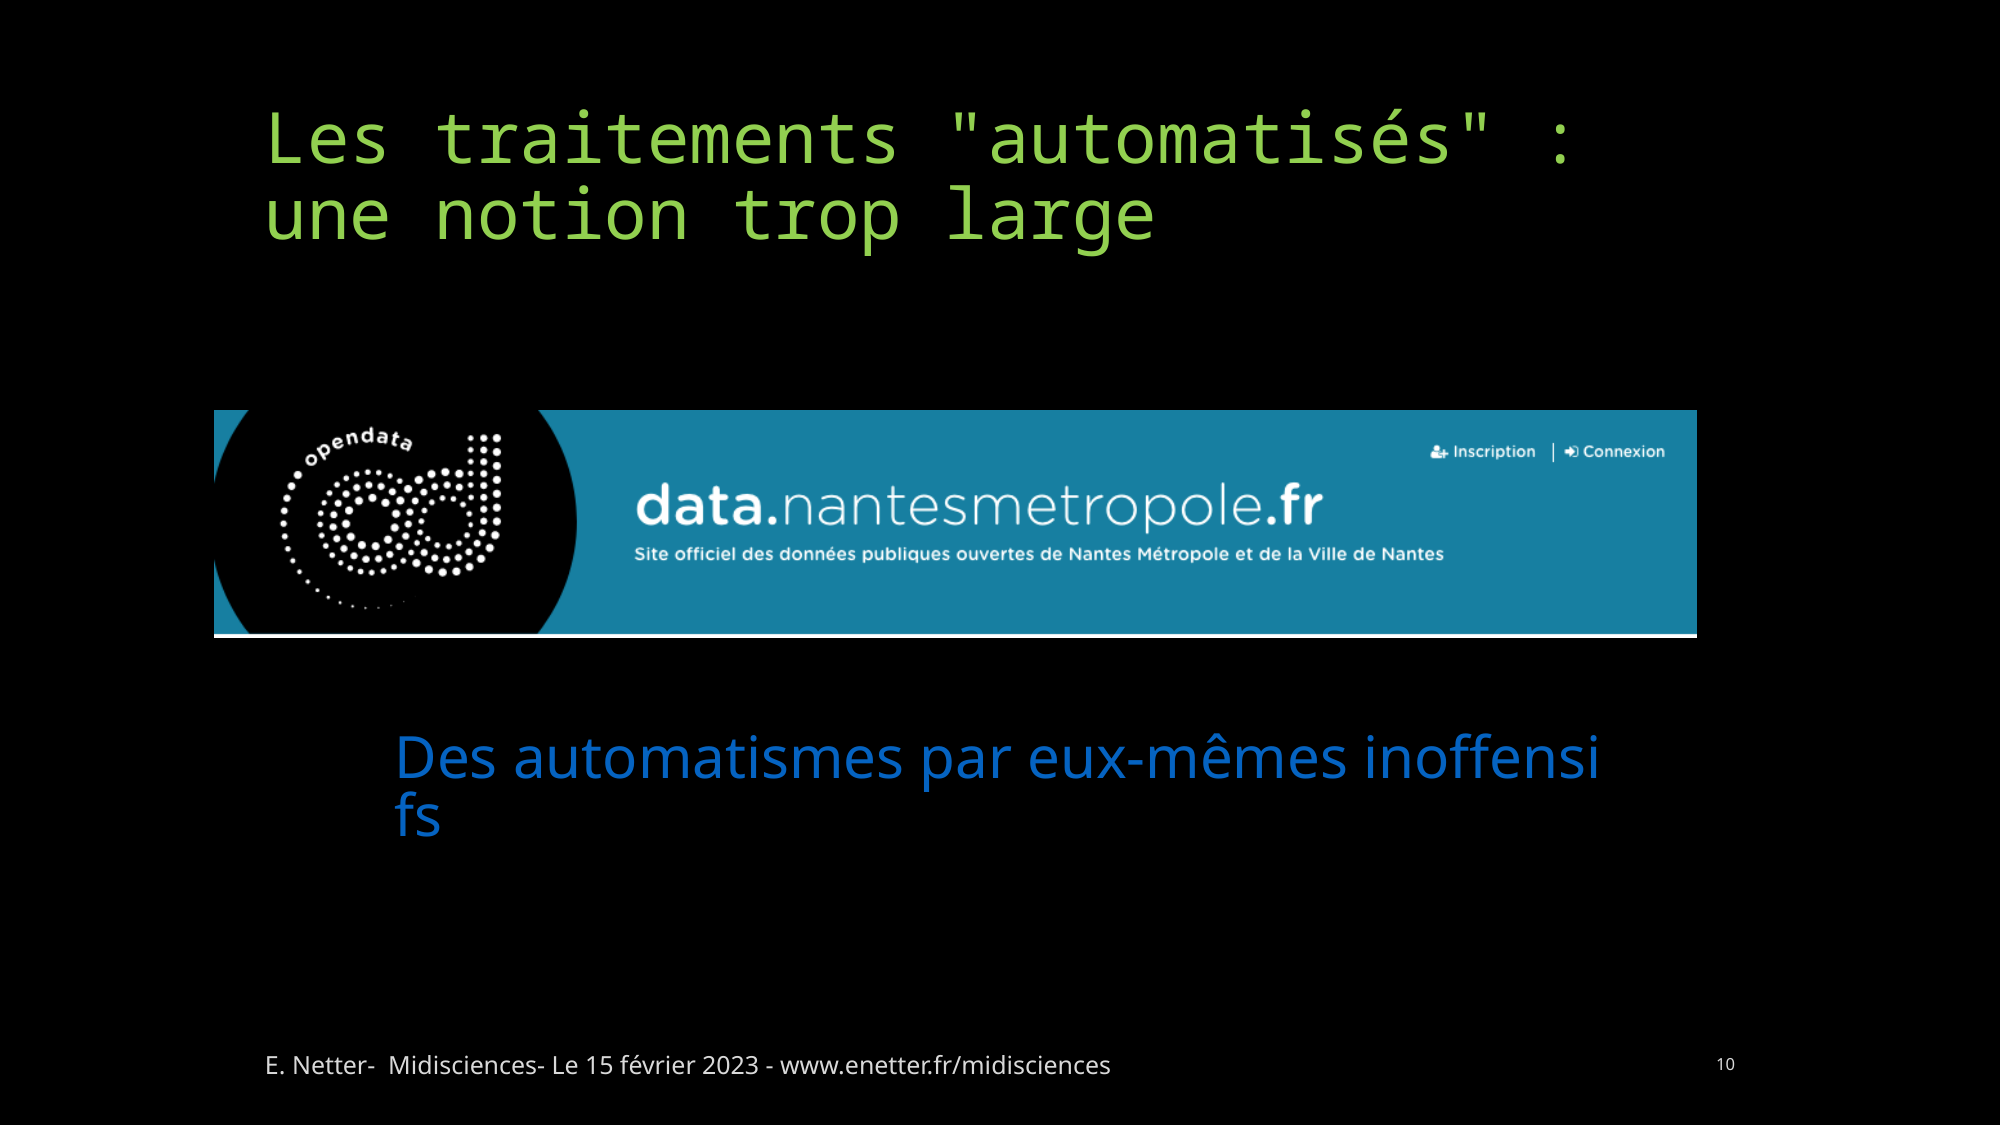

# Les traitements "automatisés" : une notion trop large
Des automatismes par eux-mêmes inoffensifs
E. Netter- Midisciences- Le 15 février 2023 - www.enetter.fr/midisciences